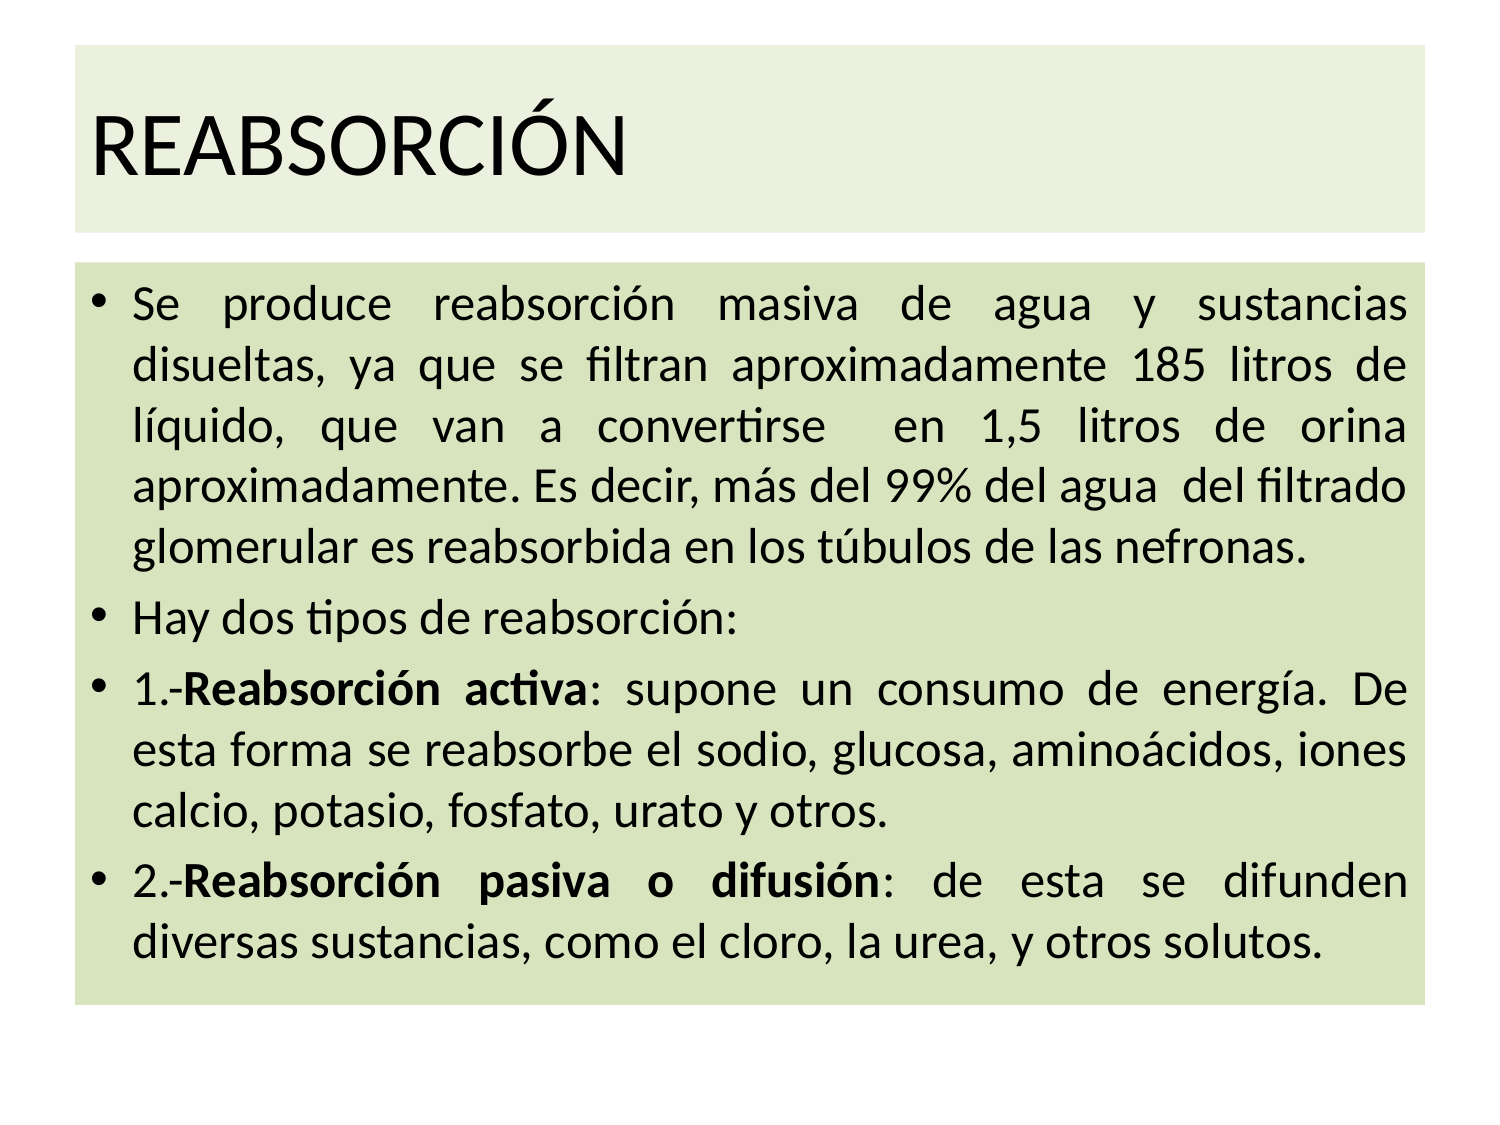

# REABSORCIÓN
Se produce reabsorción masiva de agua y sustancias disueltas, ya que se filtran aproximadamente 185 litros de líquido, que van a convertirse en 1,5 litros de orina aproximadamente. Es decir, más del 99% del agua del filtrado glomerular es reabsorbida en los túbulos de las nefronas.
Hay dos tipos de reabsorción:
1.-Reabsorción activa: supone un consumo de energía. De esta forma se reabsorbe el sodio, glucosa, aminoácidos, iones calcio, potasio, fosfato, urato y otros.
2.-Reabsorción pasiva o difusión: de esta se difunden diversas sustancias, como el cloro, la urea, y otros solutos.